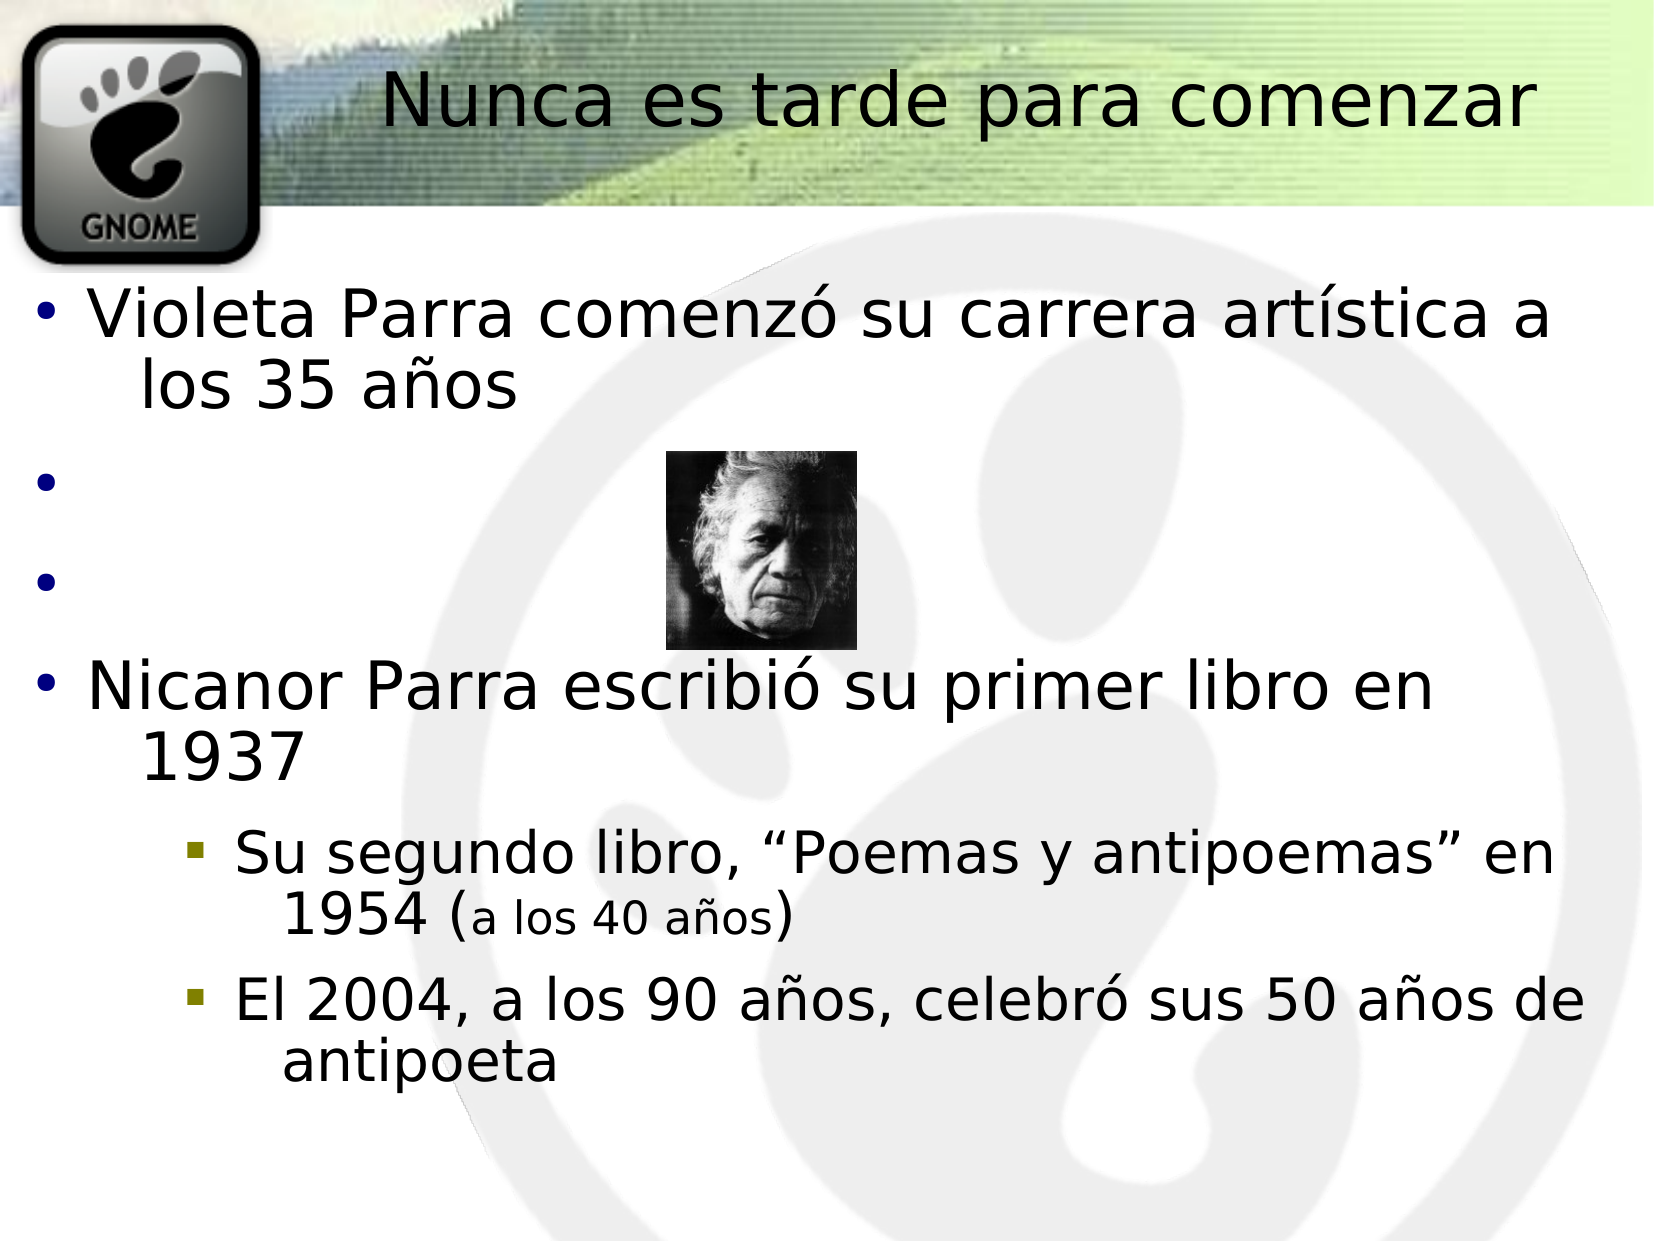

# Nunca es tarde para comenzar
Violeta Parra comenzó su carrera artística a los 35 años
Nicanor Parra escribió su primer libro en 1937
Su segundo libro, “Poemas y antipoemas” en 1954 (a los 40 años)
El 2004, a los 90 años, celebró sus 50 años de antipoeta